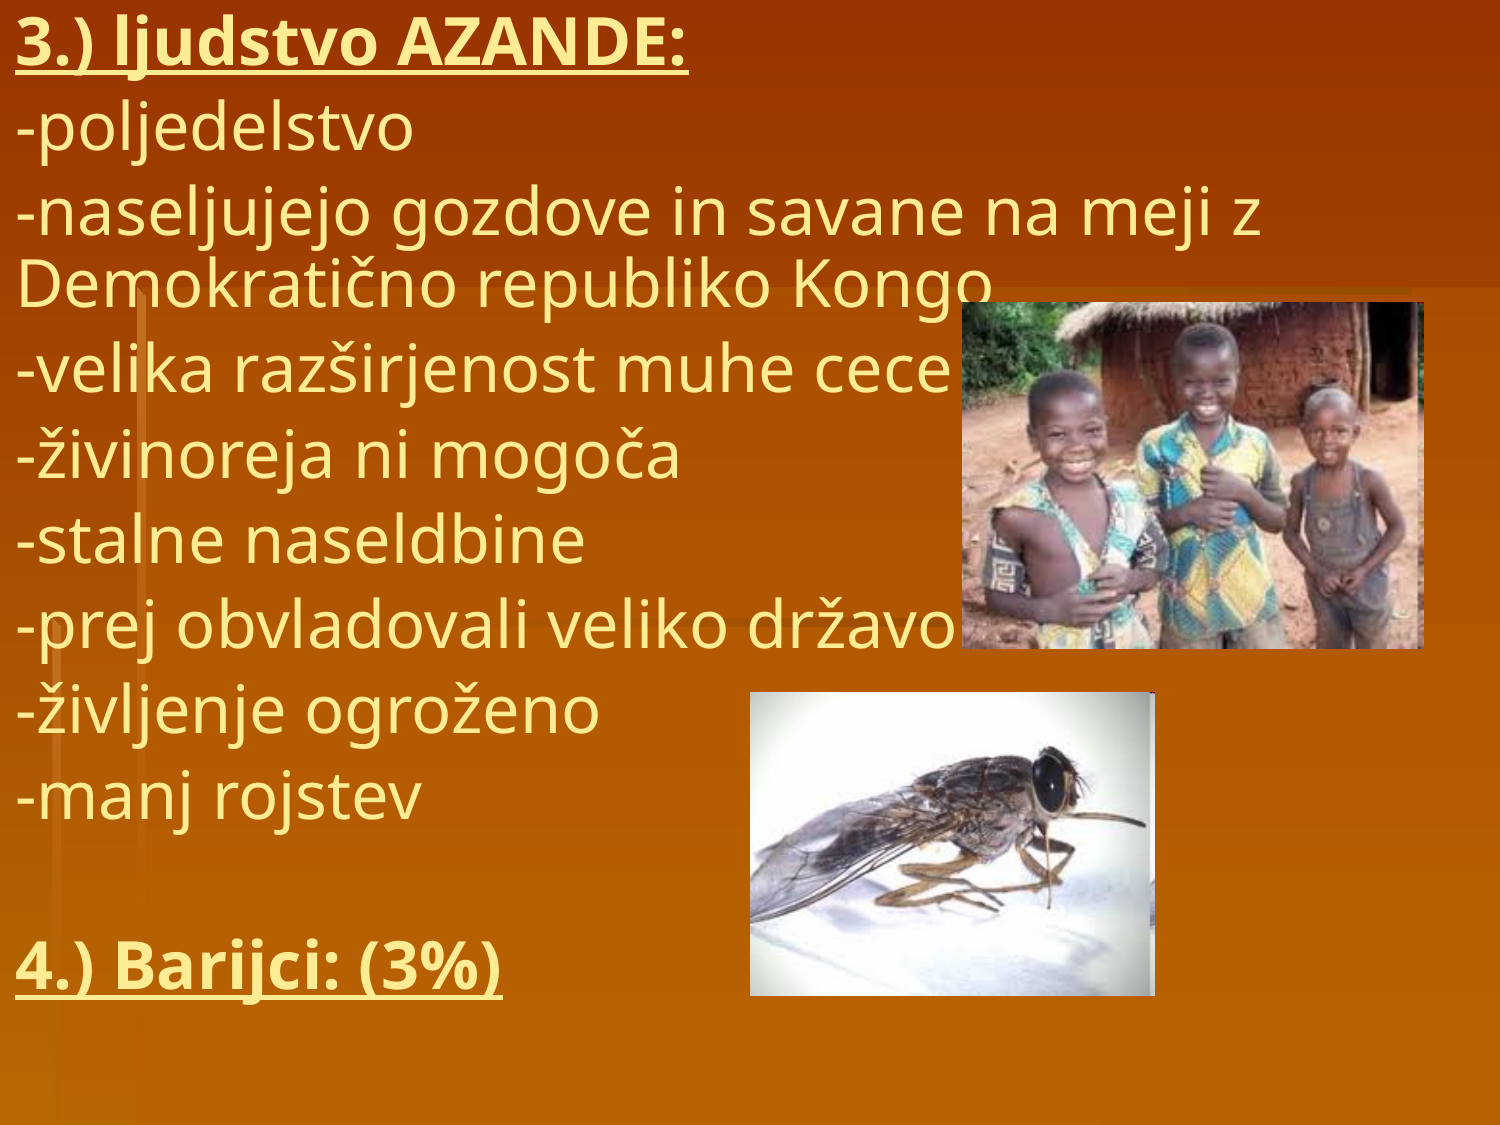

# 3.) ljudstvo AZANDE:
-poljedelstvo
-naseljujejo gozdove in savane na meji z Demokratično republiko Kongo
-velika razširjenost muhe cece
-živinoreja ni mogoča
-stalne naseldbine
-prej obvladovali veliko državo
-življenje ogroženo
-manj rojstev
4.) Barijci: (3%)